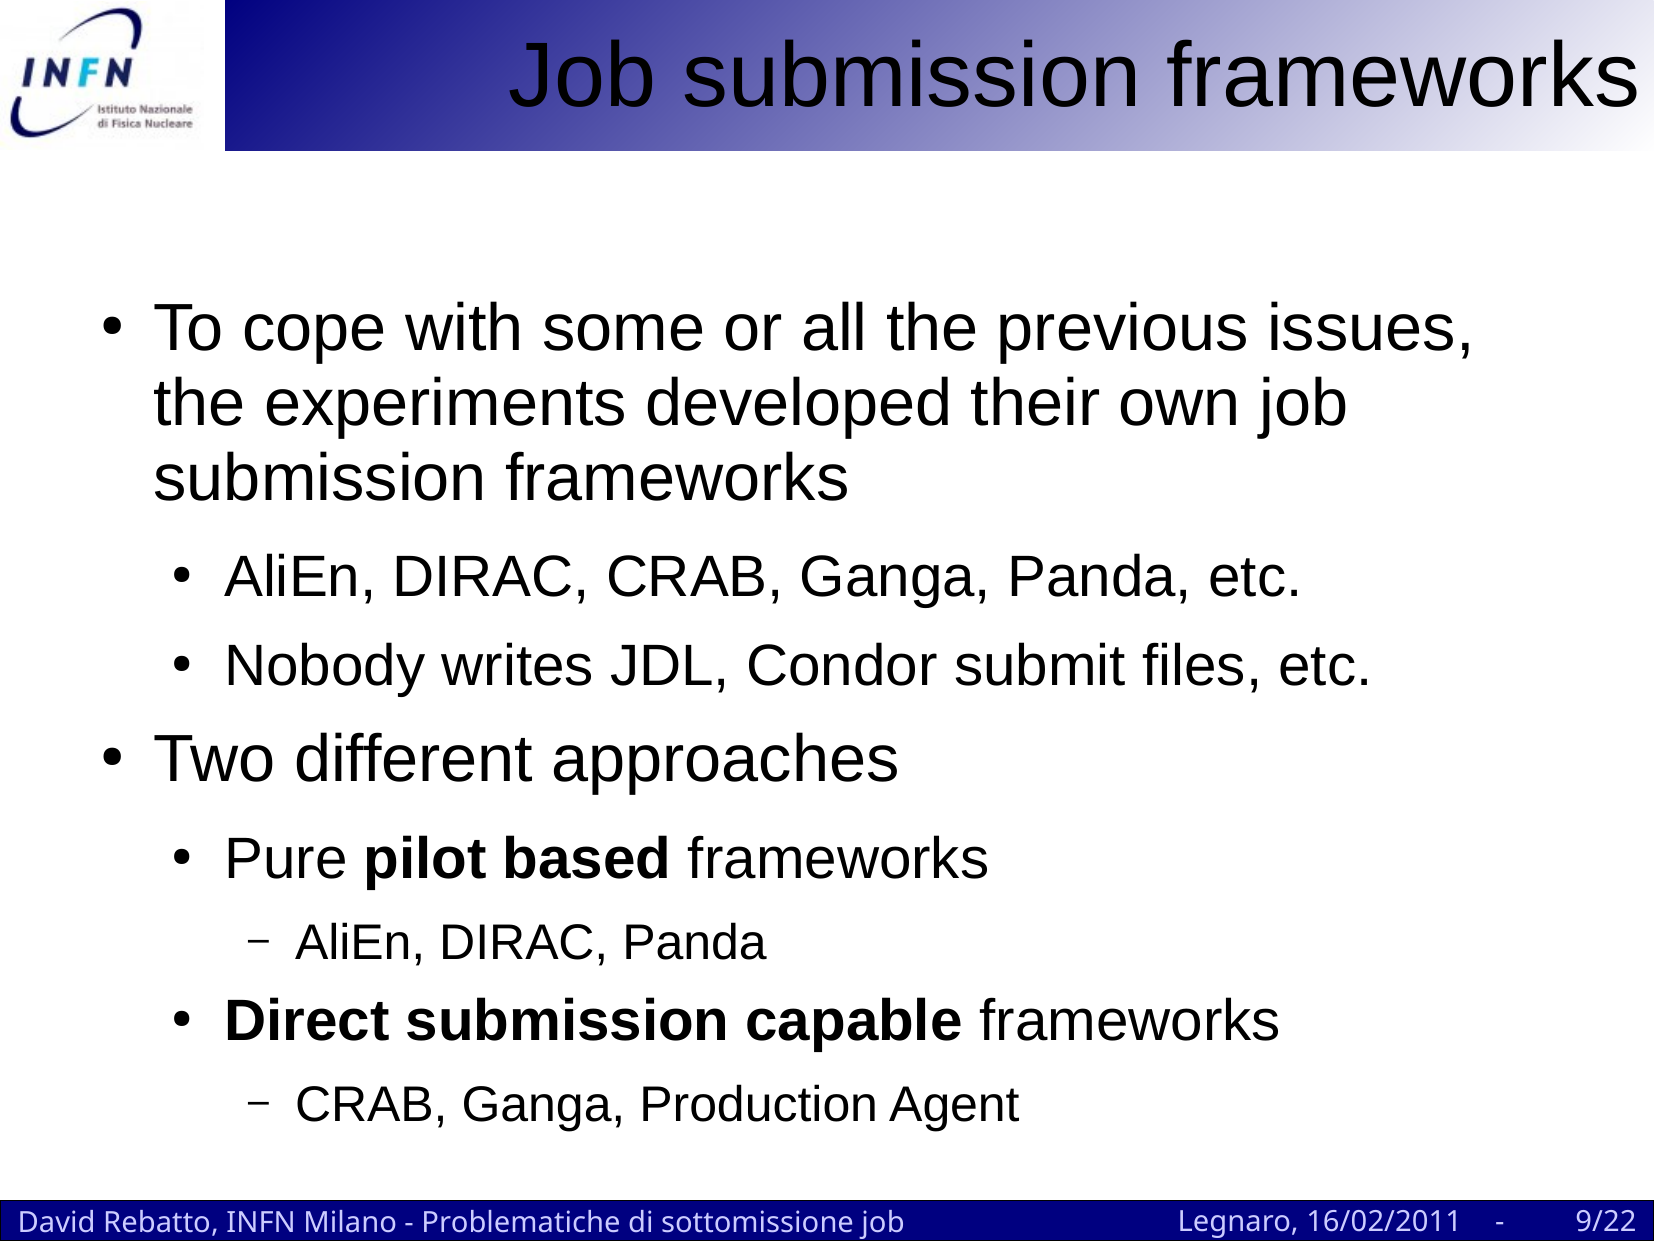

# Job submission frameworks
To cope with some or all the previous issues, the experiments developed their own job submission frameworks
AliEn, DIRAC, CRAB, Ganga, Panda, etc.
Nobody writes JDL, Condor submit files, etc.
Two different approaches
Pure pilot based frameworks
AliEn, DIRAC, Panda
Direct submission capable frameworks
CRAB, Ganga, Production Agent
Legnaro, 16/02/2011
9
David Rebatto, INFN Milano - Problematiche di sottomissione job